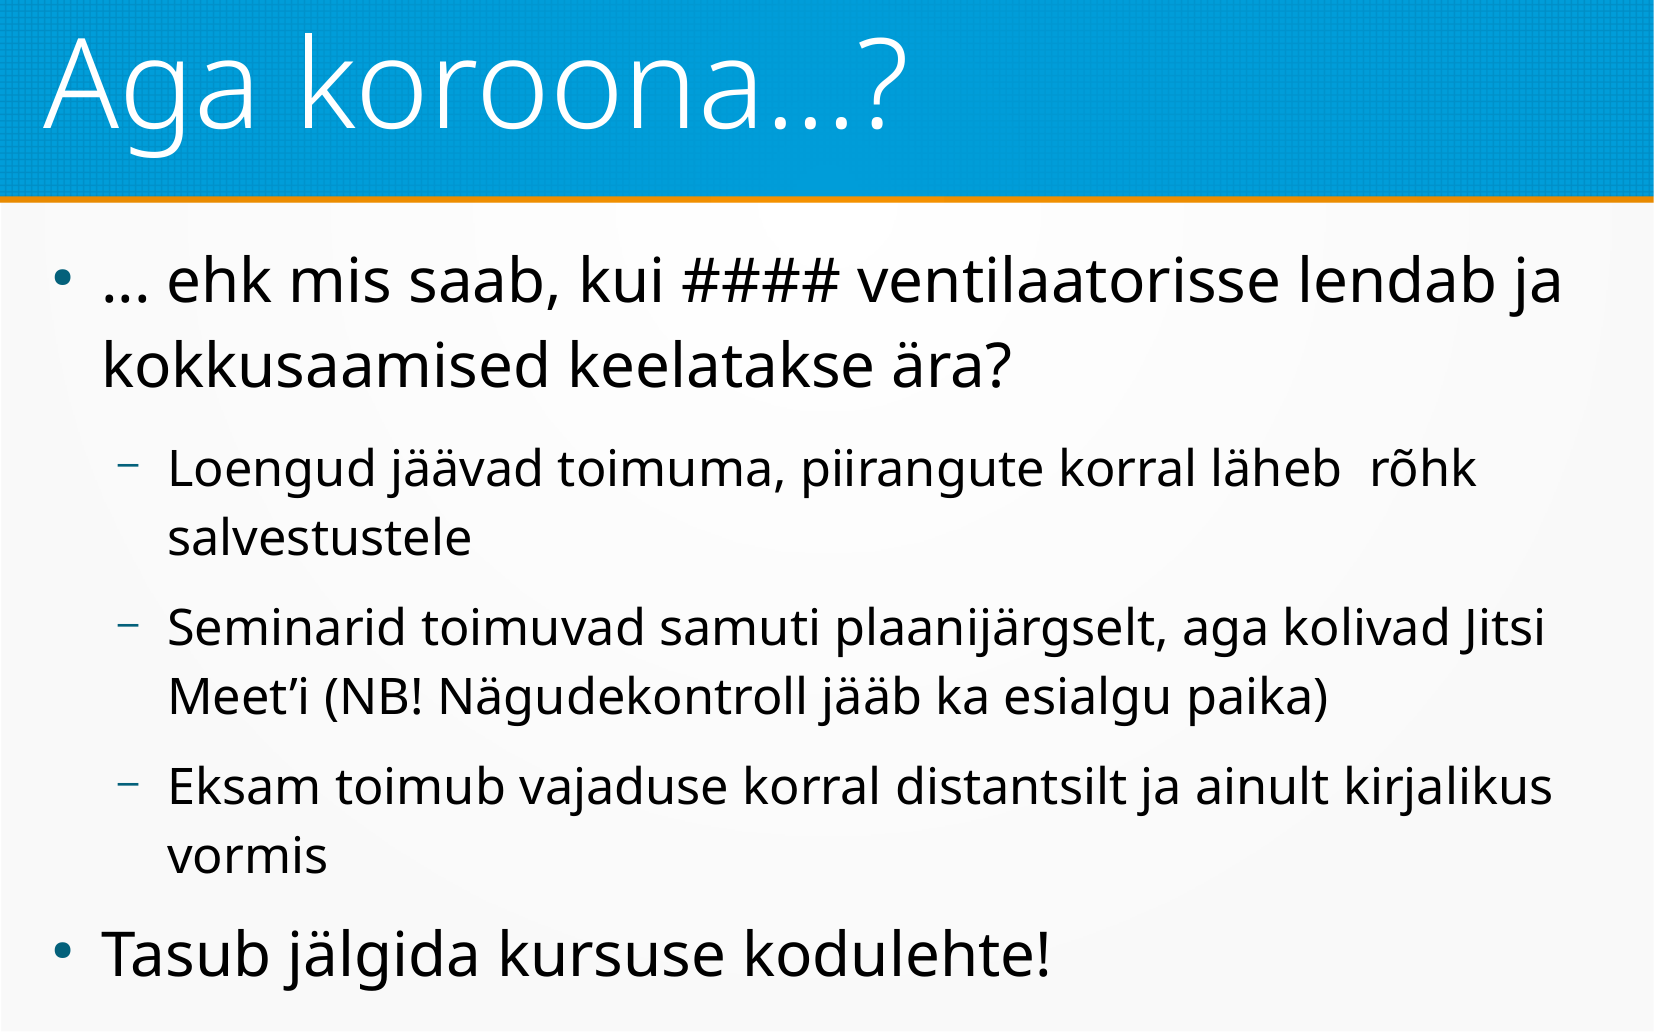

# Aga koroona...?
... ehk mis saab, kui #### ventilaatorisse lendab ja kokkusaamised keelatakse ära?
Loengud jäävad toimuma, piirangute korral läheb rõhk salvestustele
Seminarid toimuvad samuti plaanijärgselt, aga kolivad Jitsi Meet’i (NB! Nägudekontroll jääb ka esialgu paika)
Eksam toimub vajaduse korral distantsilt ja ainult kirjalikus vormis
Tasub jälgida kursuse kodulehte!